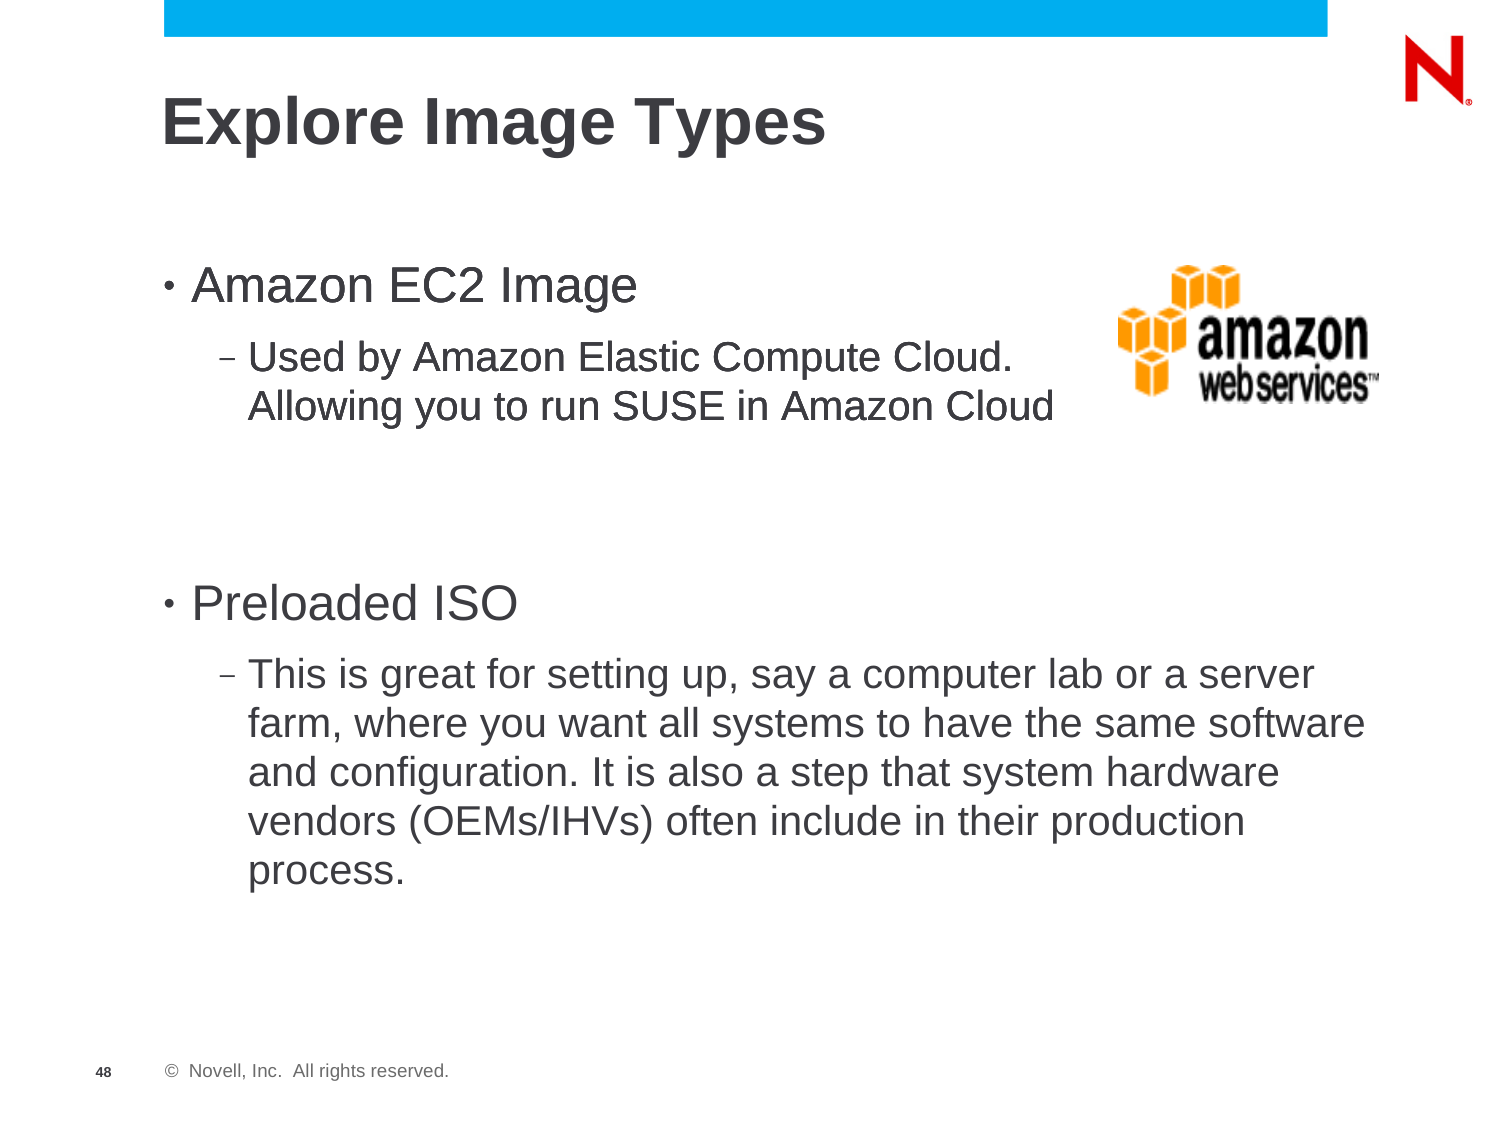

# Explore Image Types
Amazon EC2 Image
Used by Amazon Elastic Compute Cloud.
Allowing you to run SUSE in Amazon Cloud
Amazon EC2 Image
Used by Amazon Elastic Compute Cloud.
Allowing you to run SUSE in Amazon Cloud
Amazon EC2 Image
Used by Amazon Elastic Compute Cloud.
Allowing you to run SUSE in Amazon Cloud
Preloaded ISO
This is great for setting up, say a computer lab or a server farm, where you want all systems to have the same software and configuration. It is also a step that system hardware vendors (OEMs/IHVs) often include in their production process.